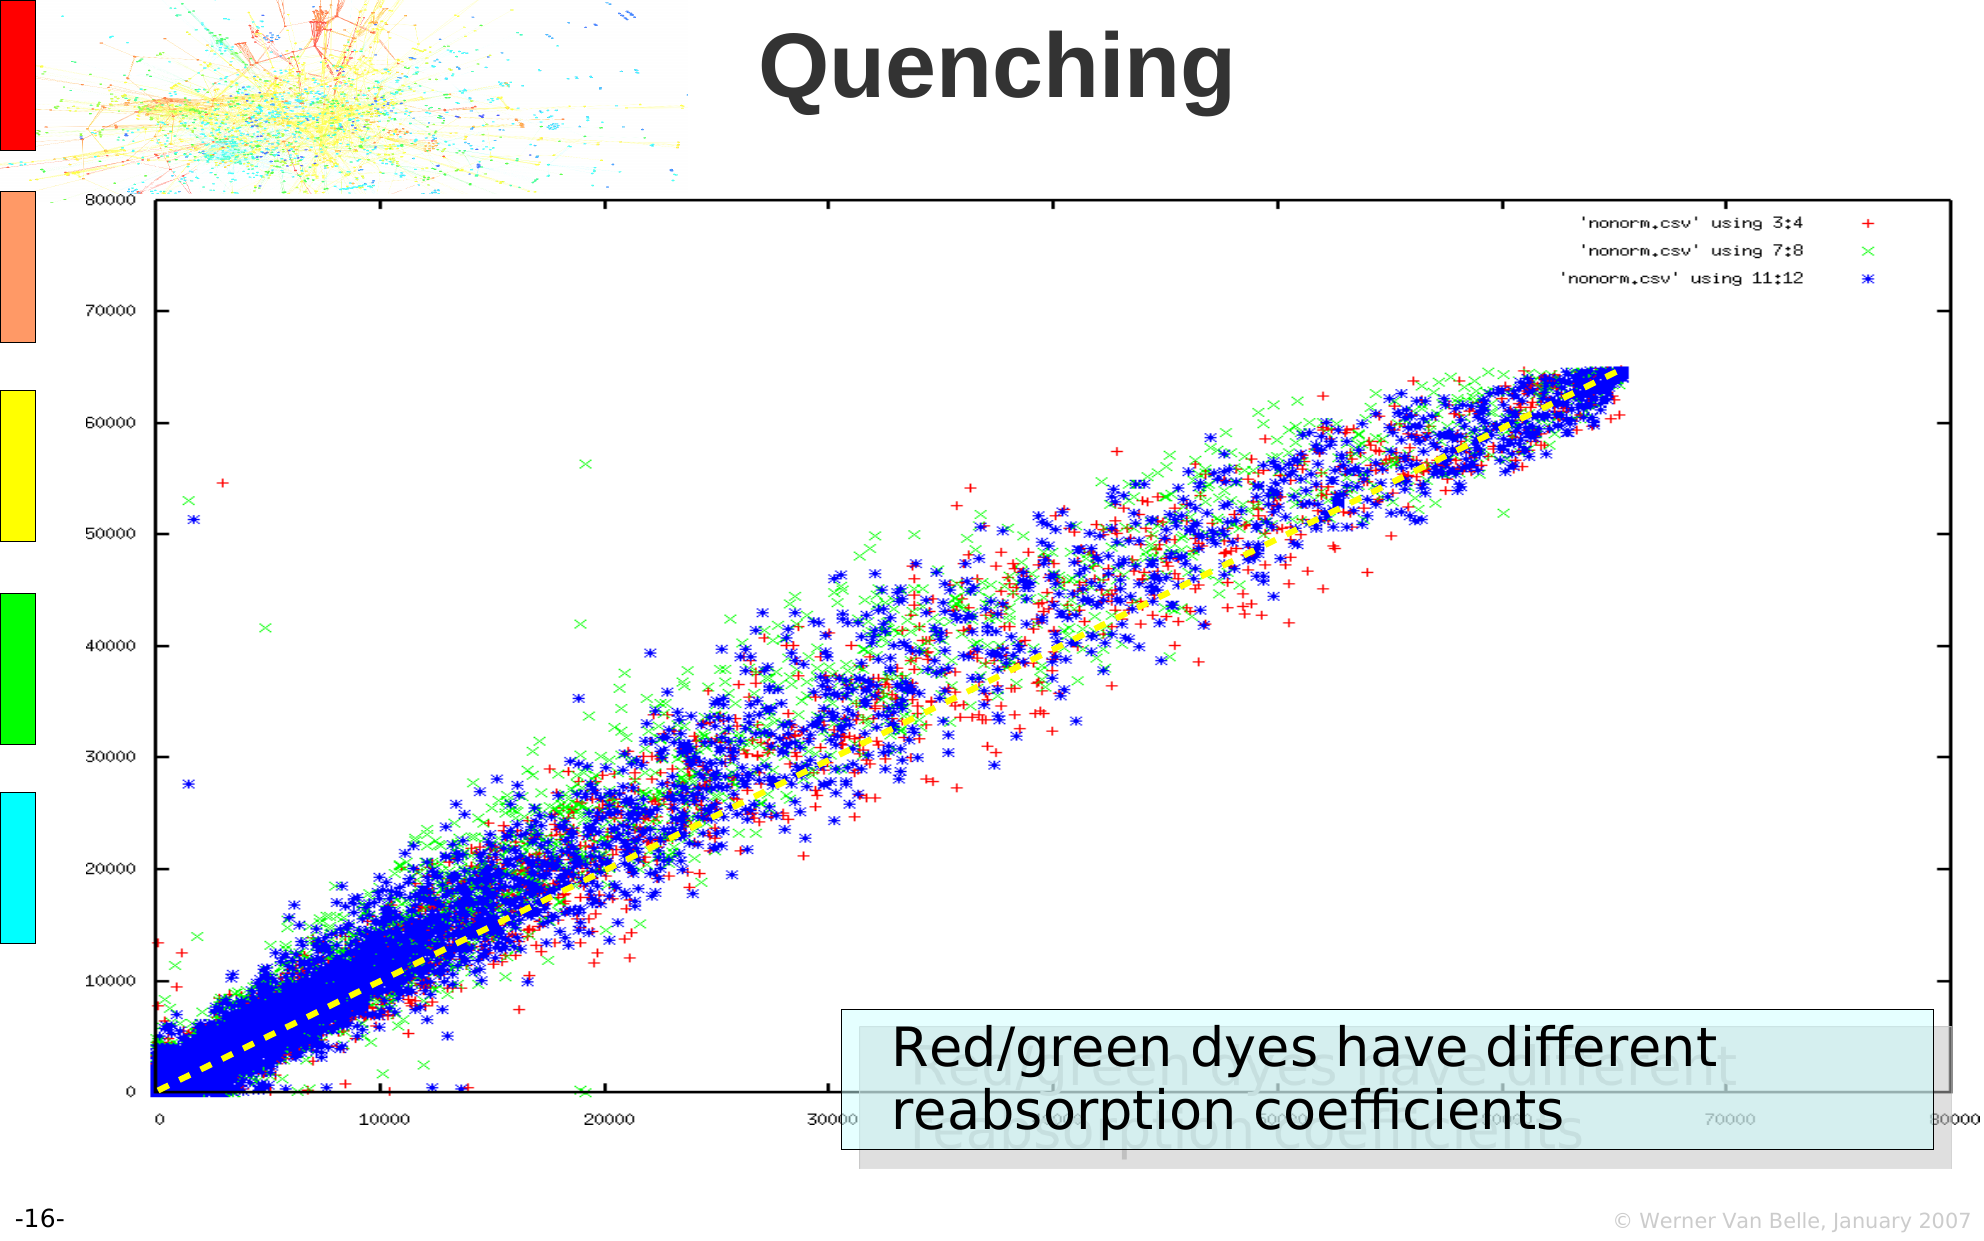

# Quenching
Red/green dyes have different
reabsorption coefficients